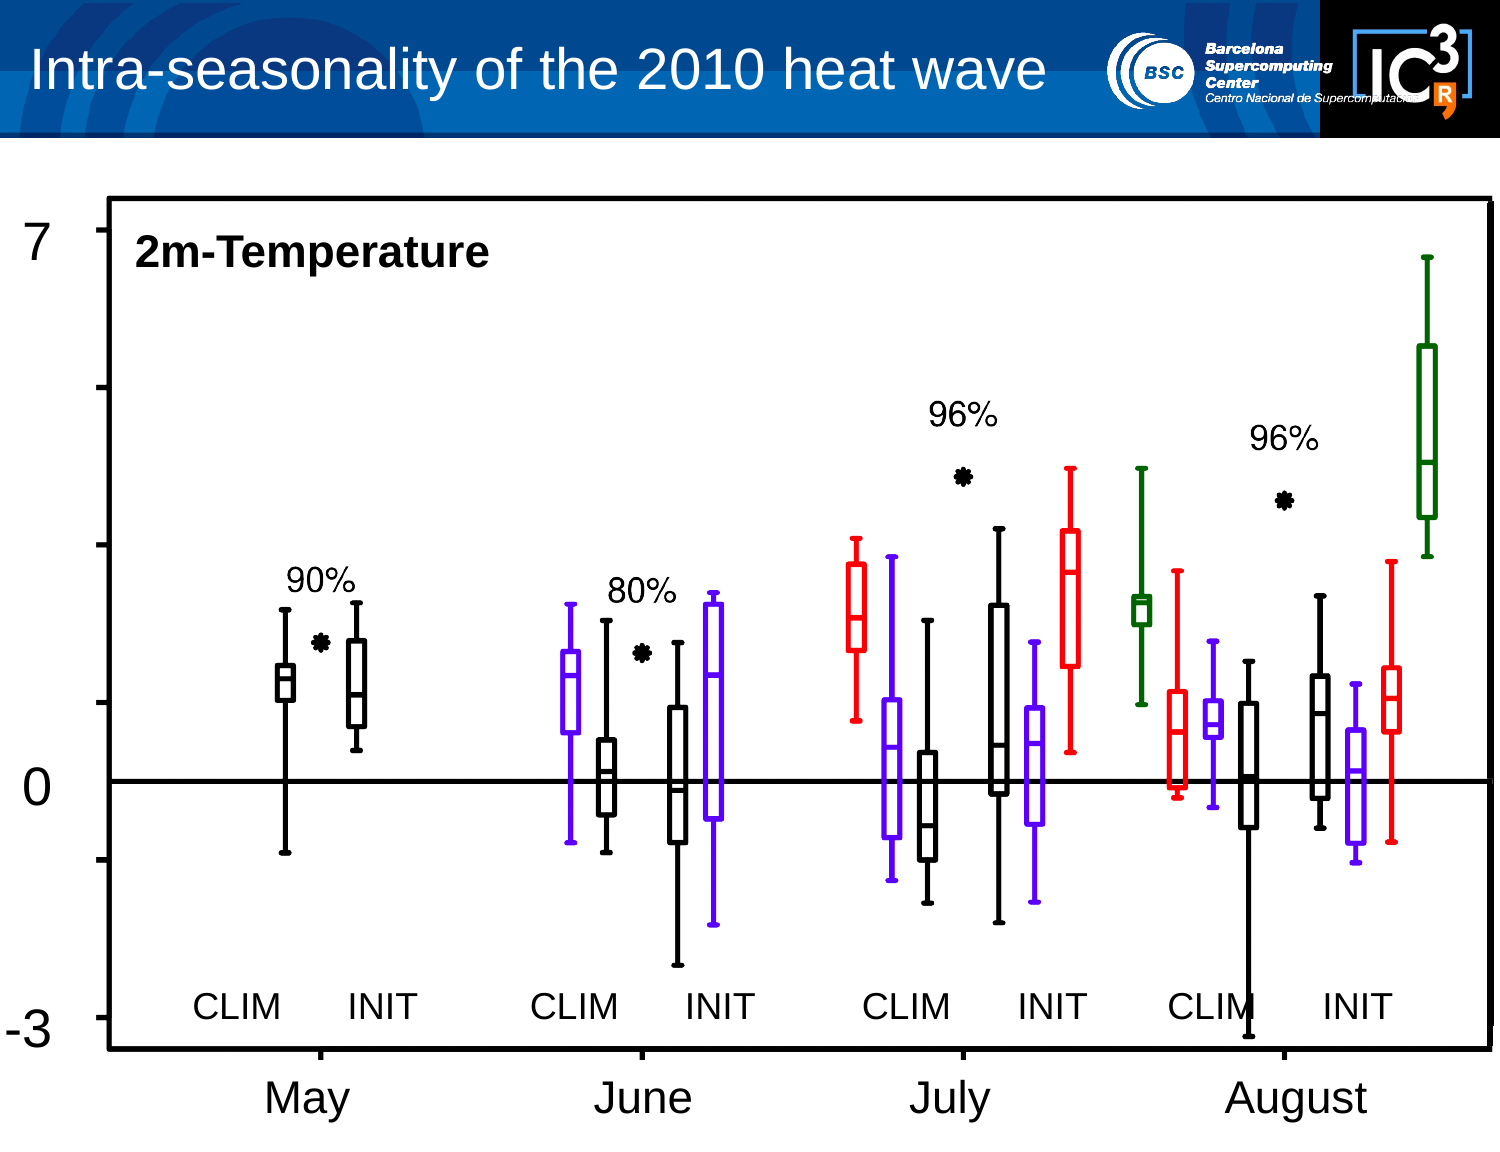

Intra-seasonality of the 2010 heat wave
7
0
-3
2m-Temperature
CLIM
INIT
CLIM
INIT
CLIM
INIT
CLIM
INIT
May
June
July
August